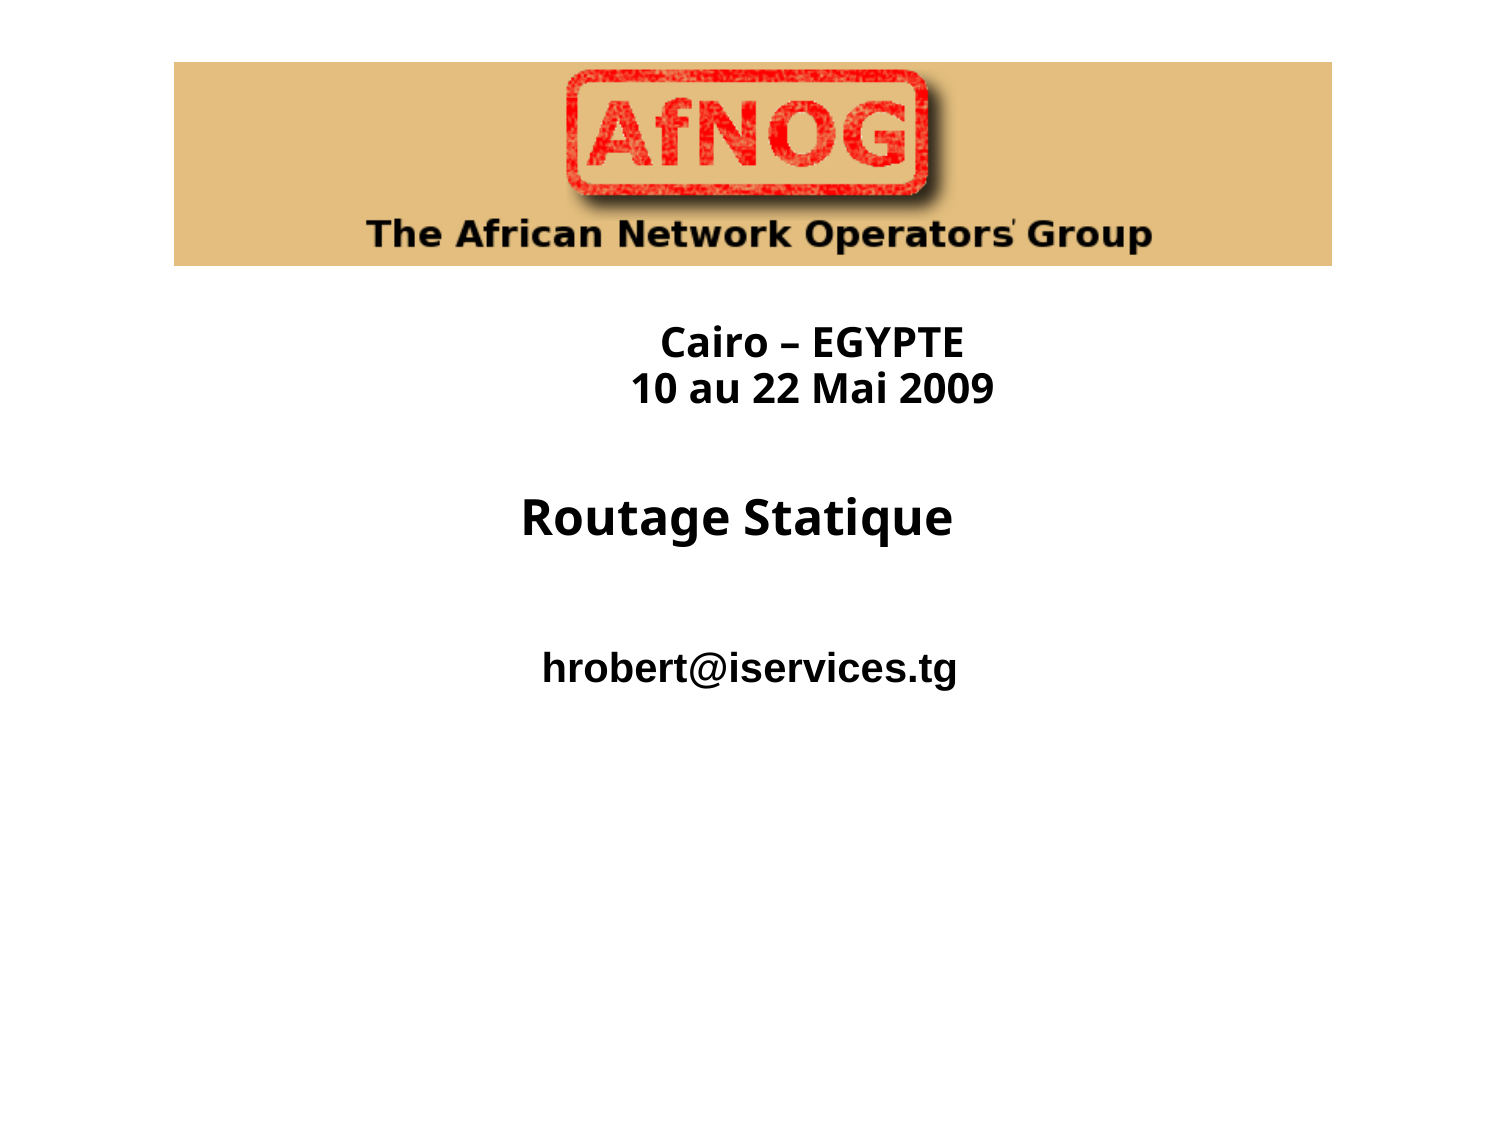

Cairo – EGYPTE
10 au 22 Mai 2009
# Routage Statique
hrobert@iservices.tg